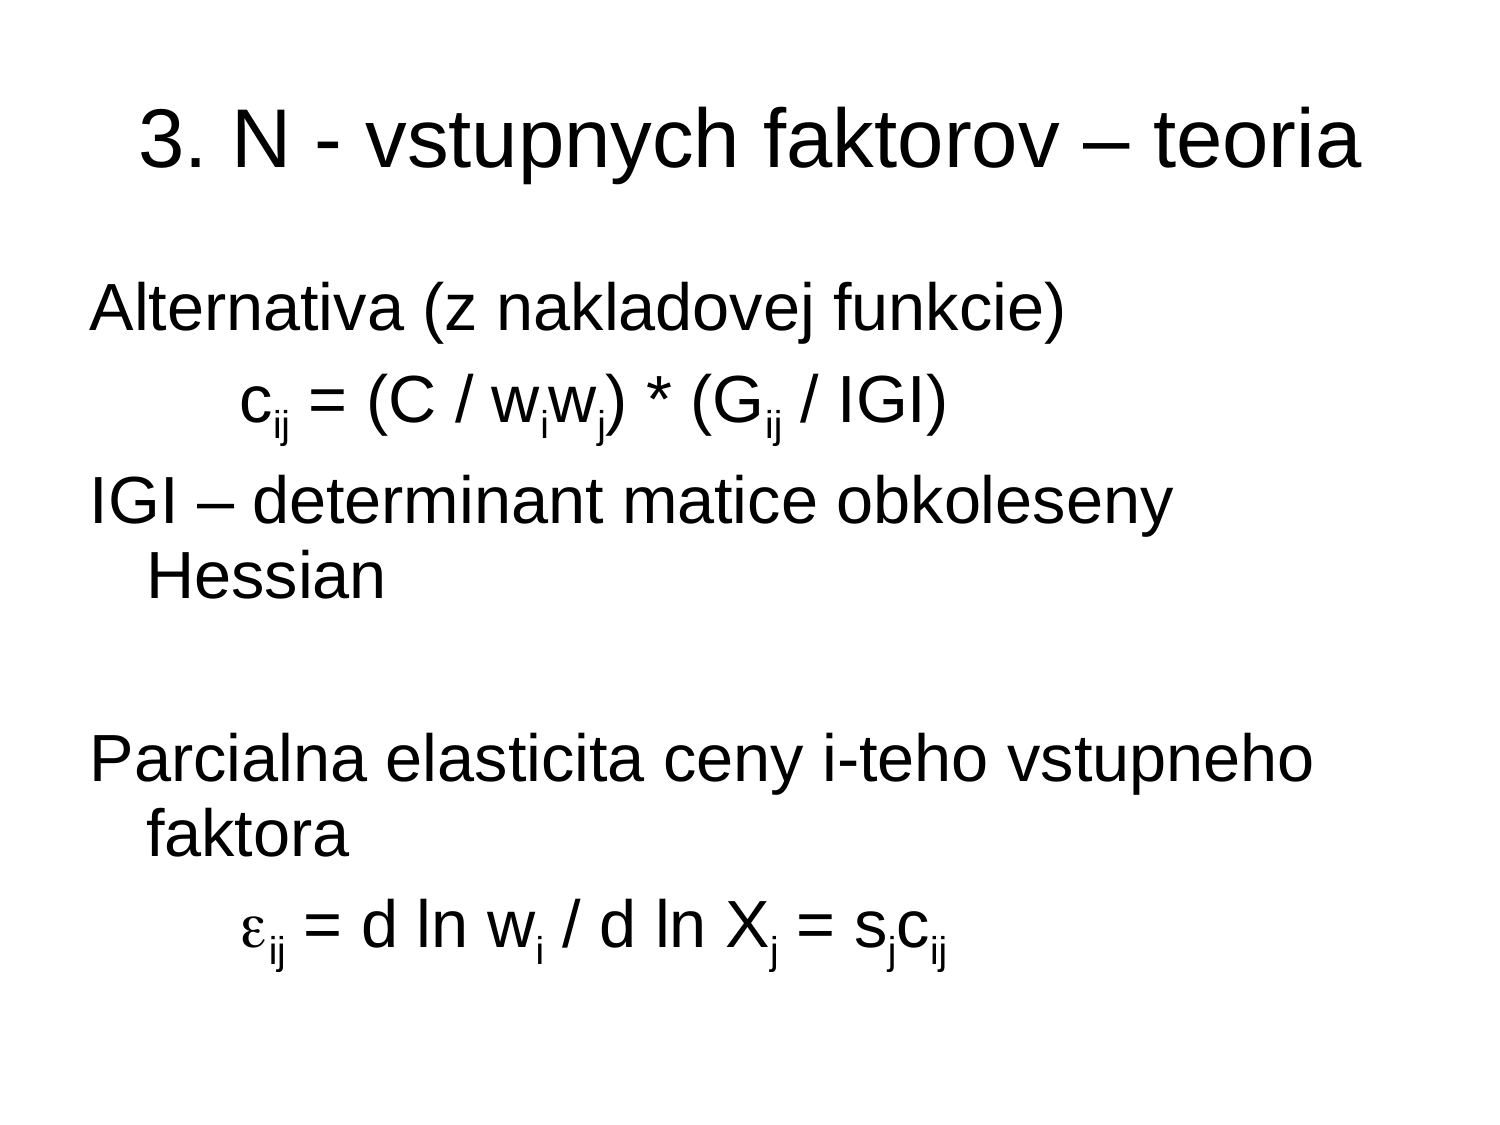

# 3. N - vstupnych faktorov – teoria
Alternativa (z nakladovej funkcie)
		cij = (C / wiwj) * (Gij / IGI)
IGI – determinant matice obkoleseny Hessian
Parcialna elasticita ceny i-teho vstupneho faktora
		ij = d ln wi / d ln Xj = sjcij